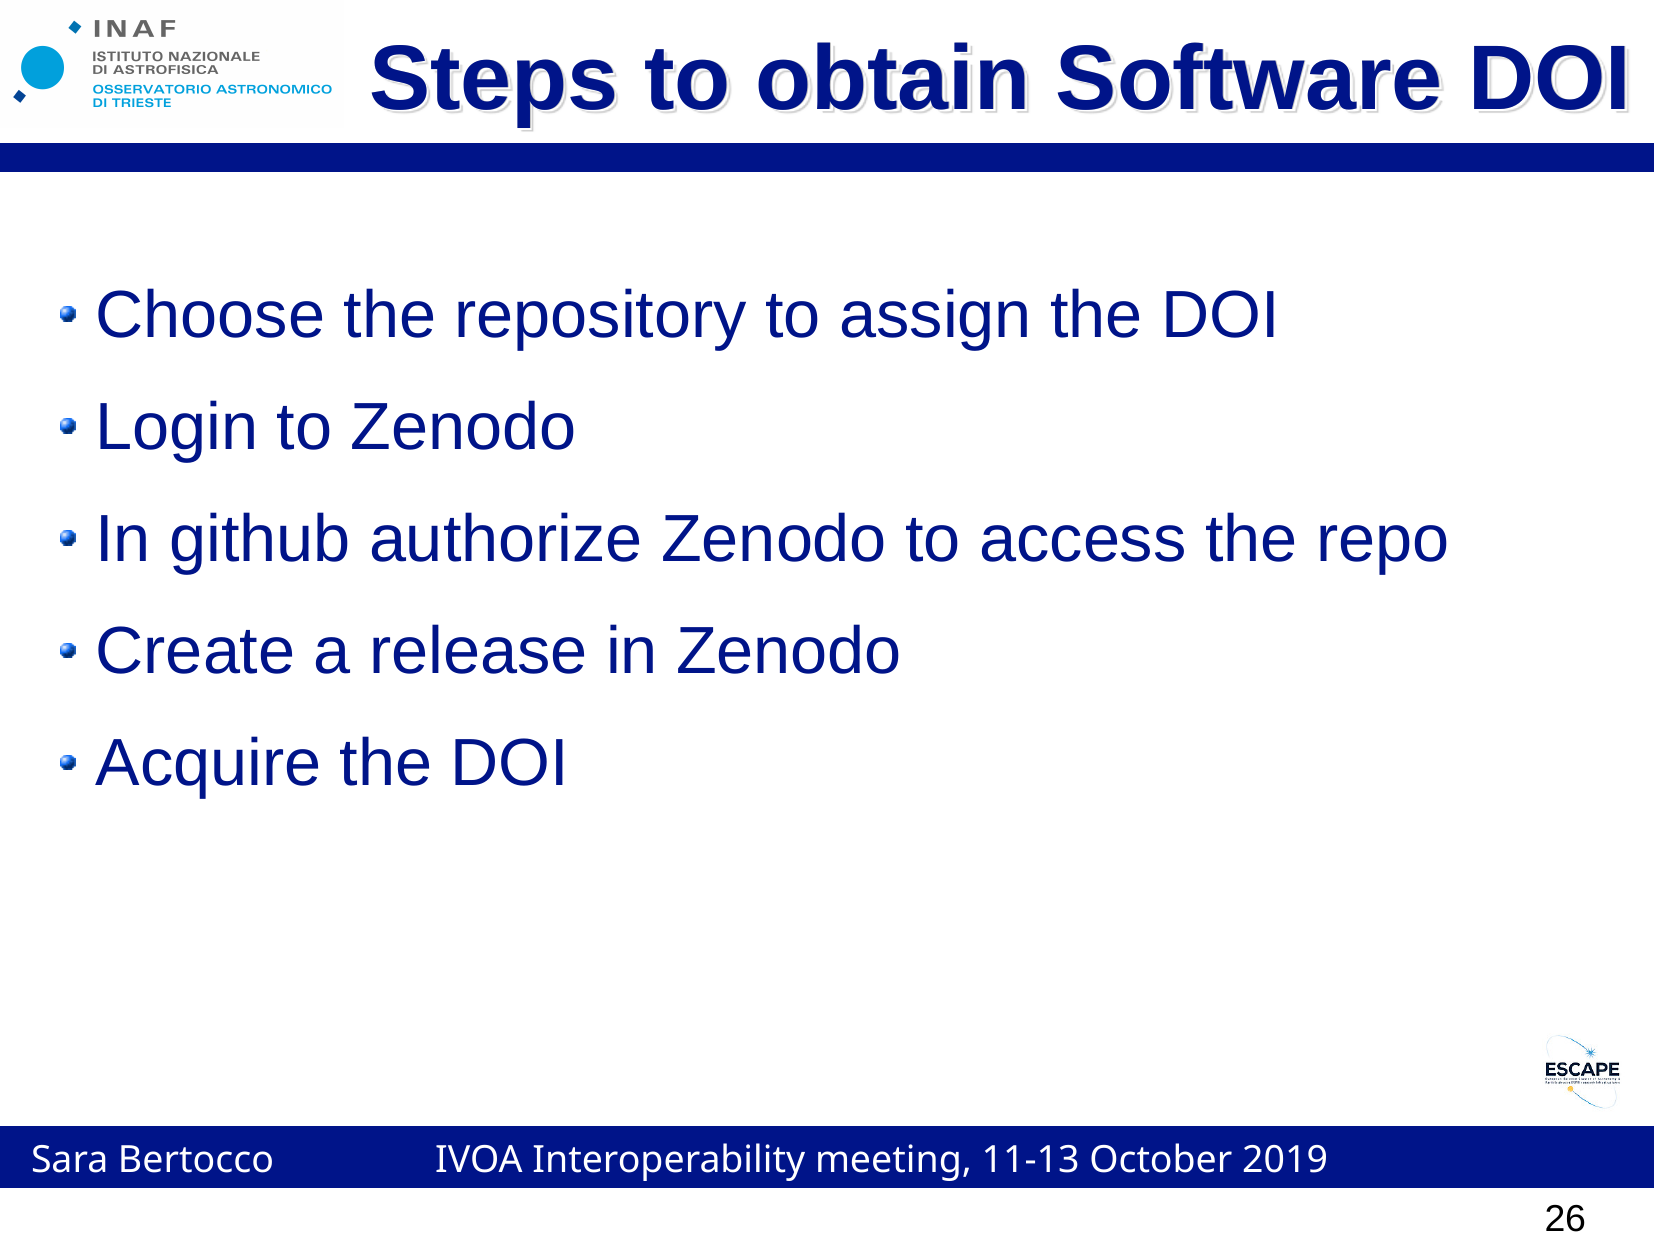

# Steps to obtain Software DOI
Choose the repository to assign the DOI
Login to Zenodo
In github authorize Zenodo to access the repo
Create a release in Zenodo
Acquire the DOI
Sara Bertocco		 IVOA Interoperability meeting, 11-13 October 2019